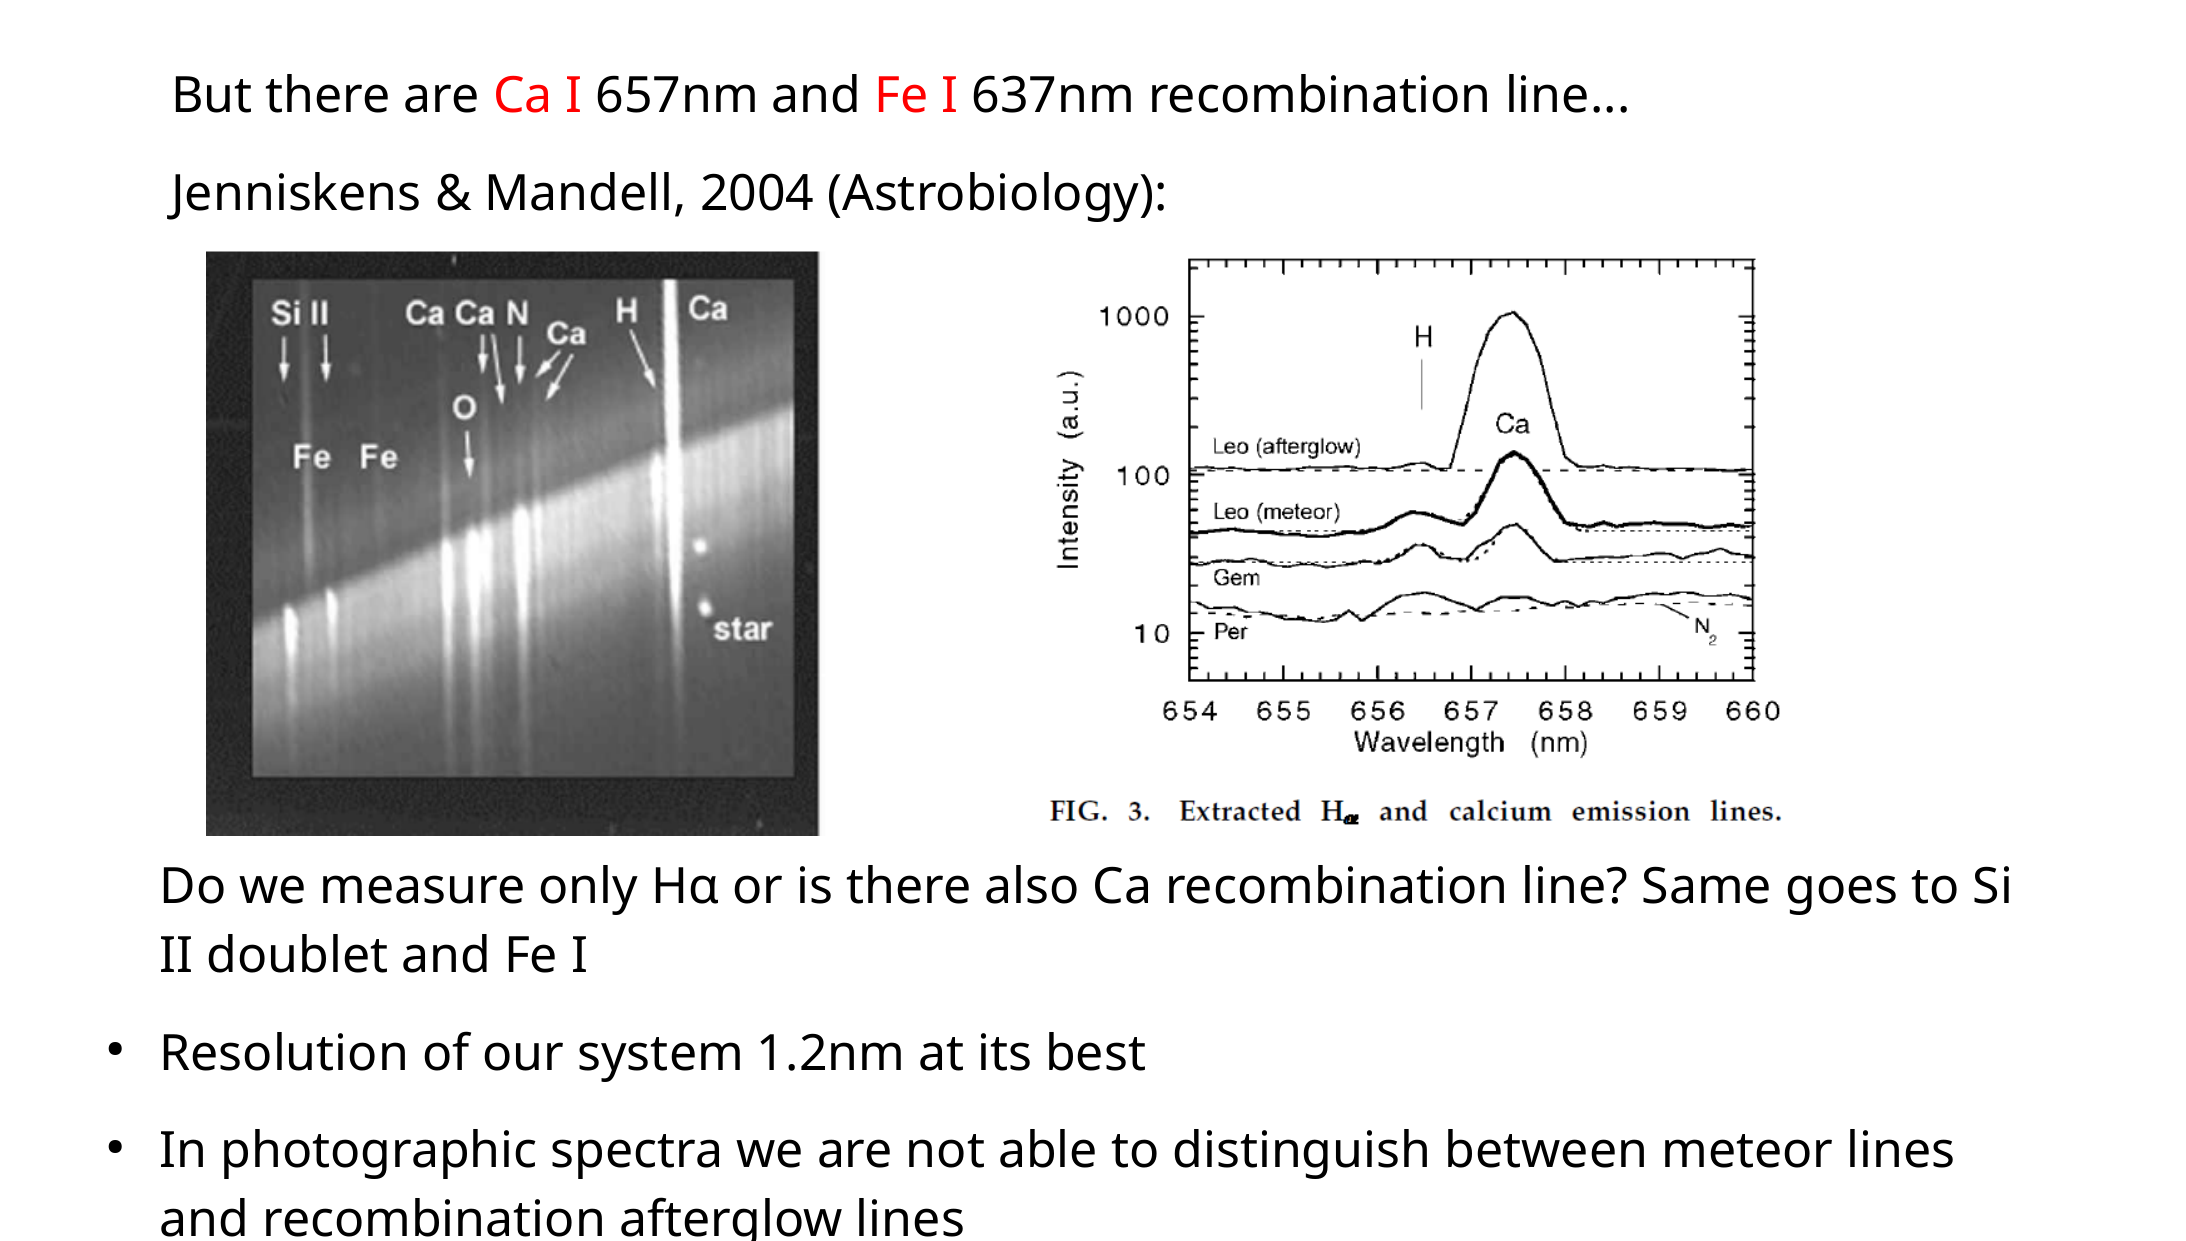

But there are Ca I 657nm and Fe I 637nm recombination line...
Jenniskens & Mandell, 2004 (Astrobiology):
#
Do we measure only Hα or is there also Ca recombination line? Same goes to Si II doublet and Fe I
Resolution of our system 1.2nm at its best
In photographic spectra we are not able to distinguish between meteor lines and recombination afterglow lines